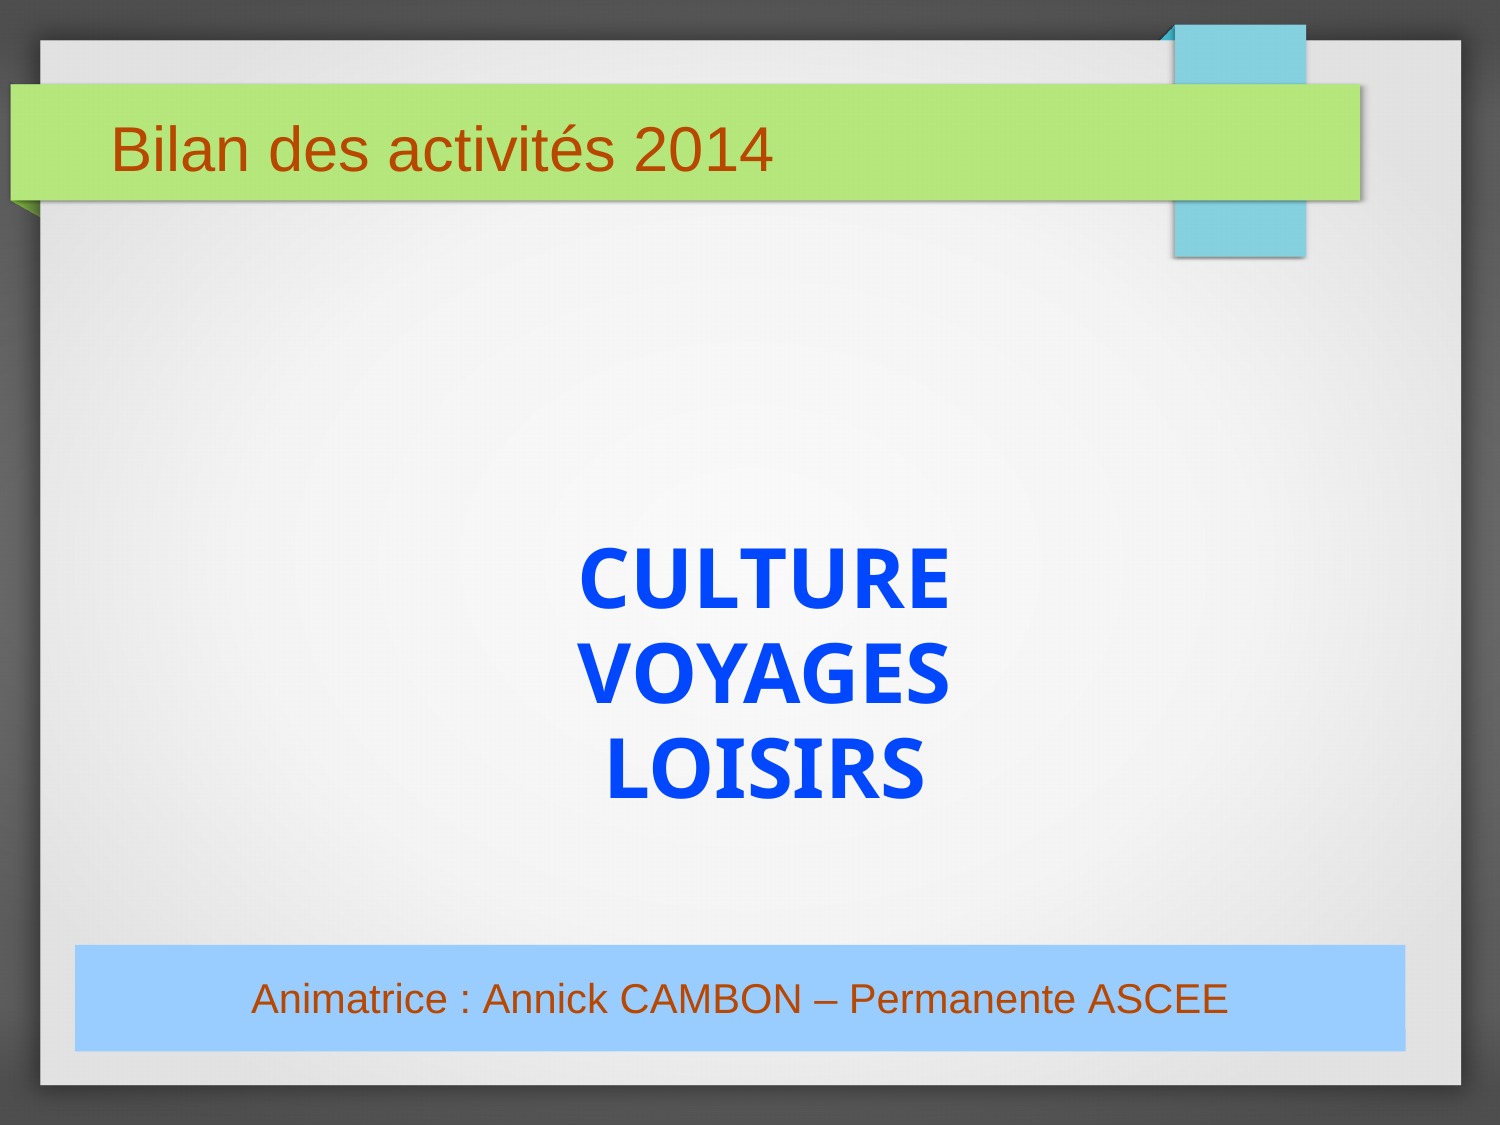

# Bilan des activités 2014
CULTURE
VOYAGES
LOISIRS
Animatrice : Annick CAMBON – Permanente ASCEE